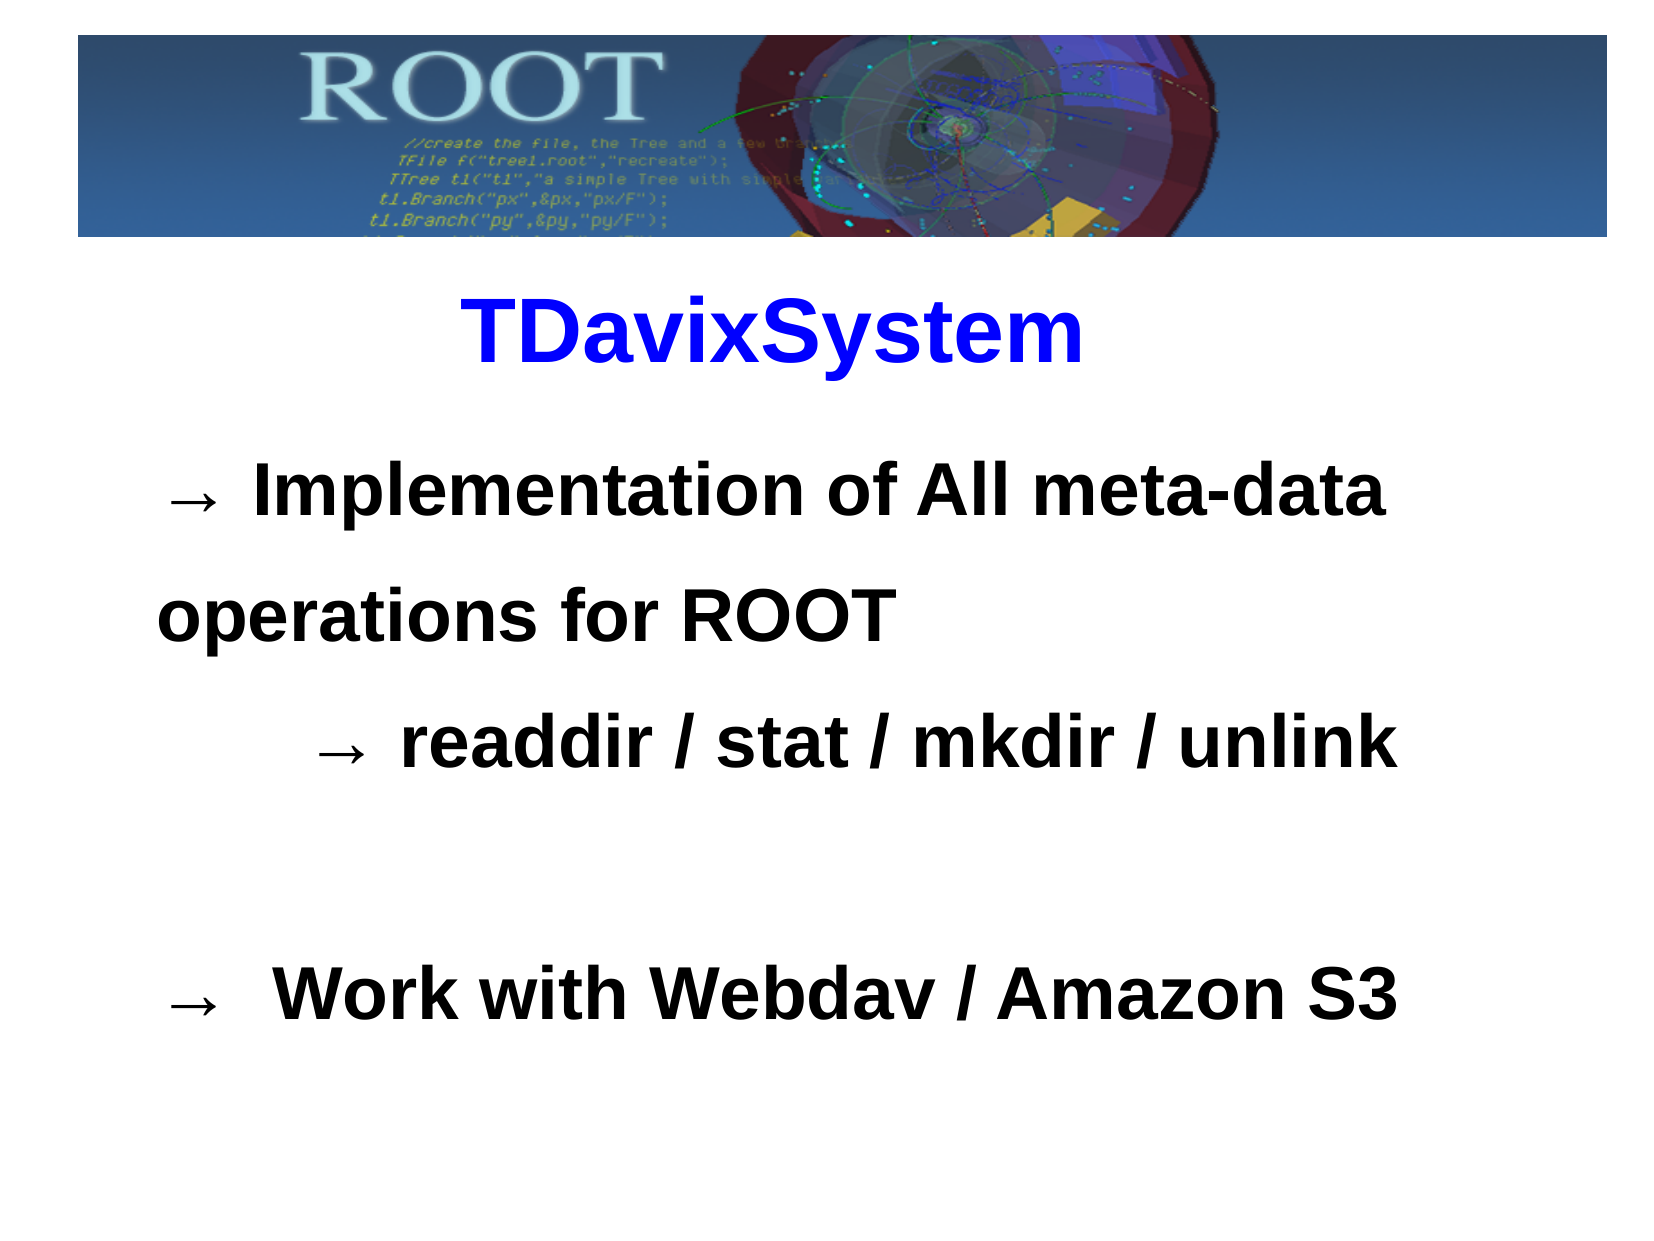

TDavixSystem
→ Implementation of All meta-data operations for ROOT
		→ readdir / stat / mkdir / unlink
→ Work with Webdav / Amazon S3